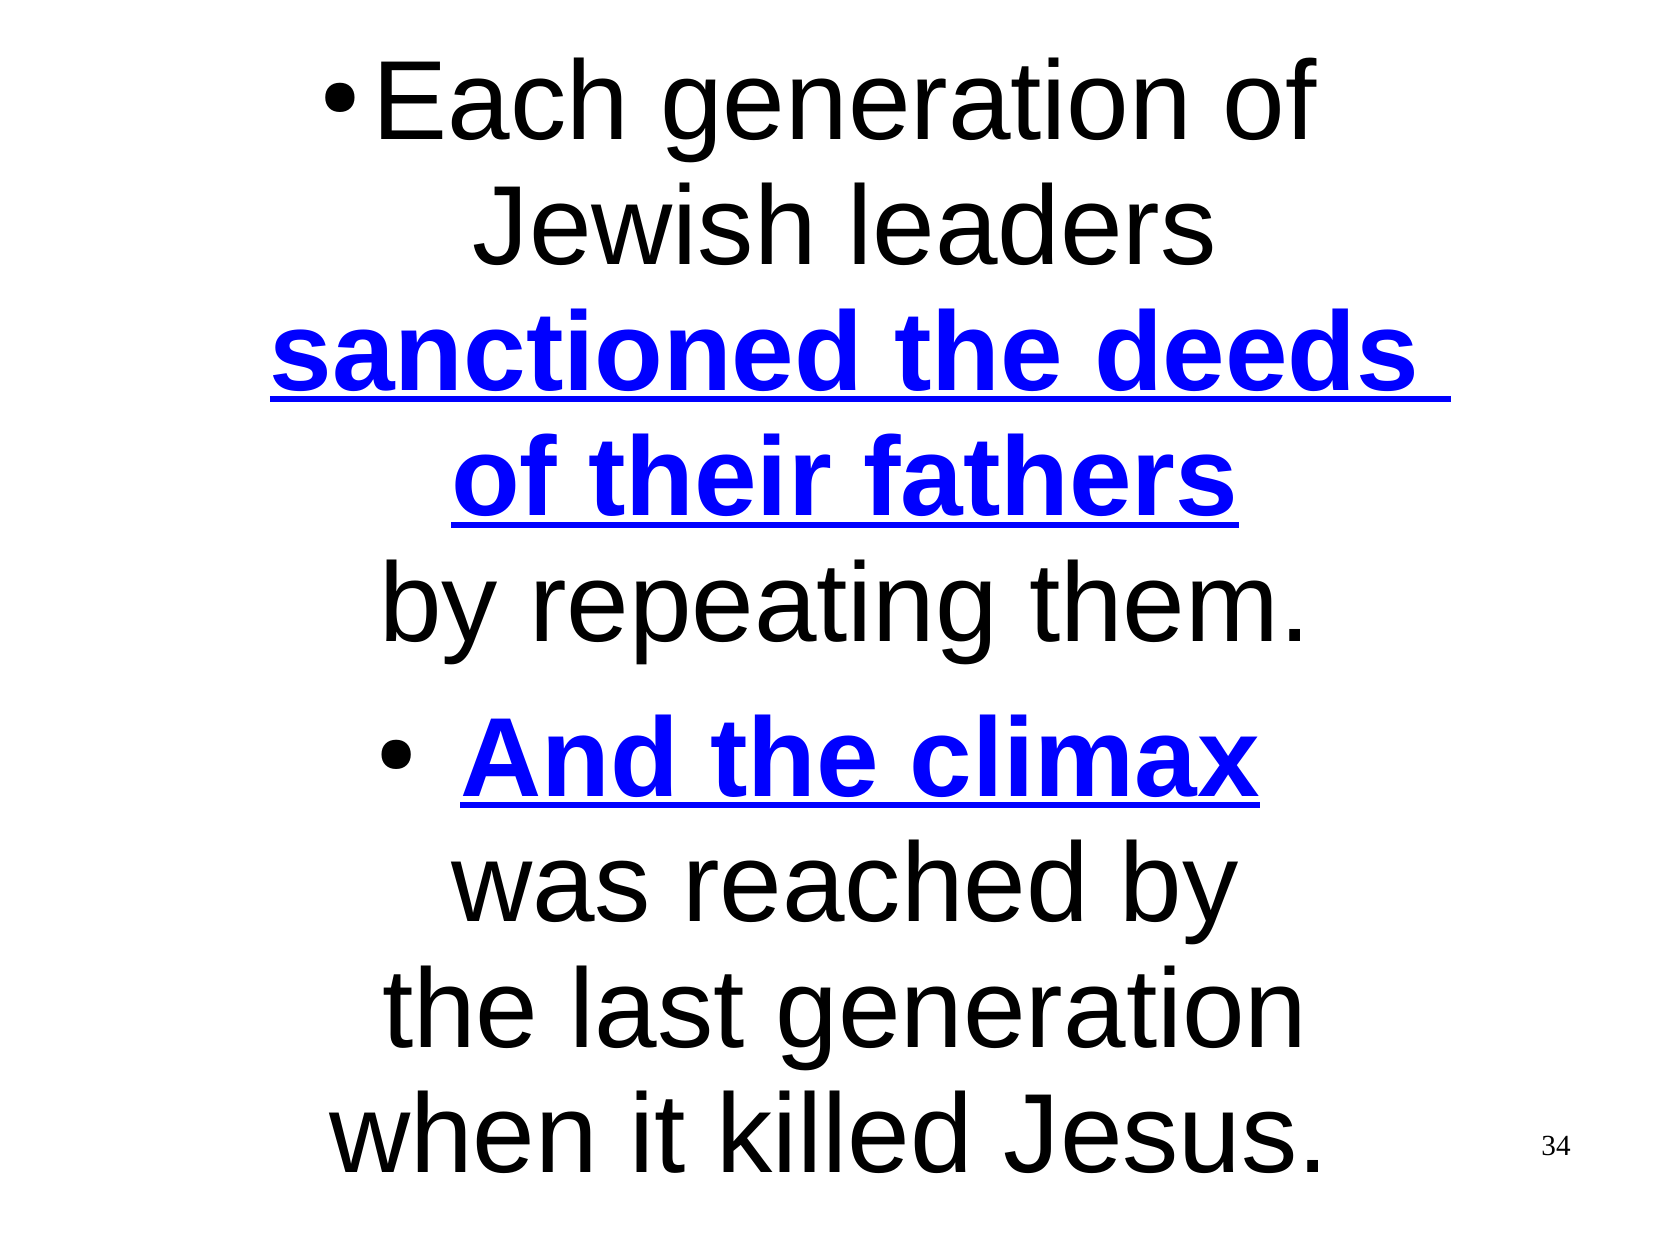

# Each generation of Jewish leaders sanctioned the deeds of their fathers by repeating them.
 And the climax
was reached by
the last generation
when it killed Jesus.
34